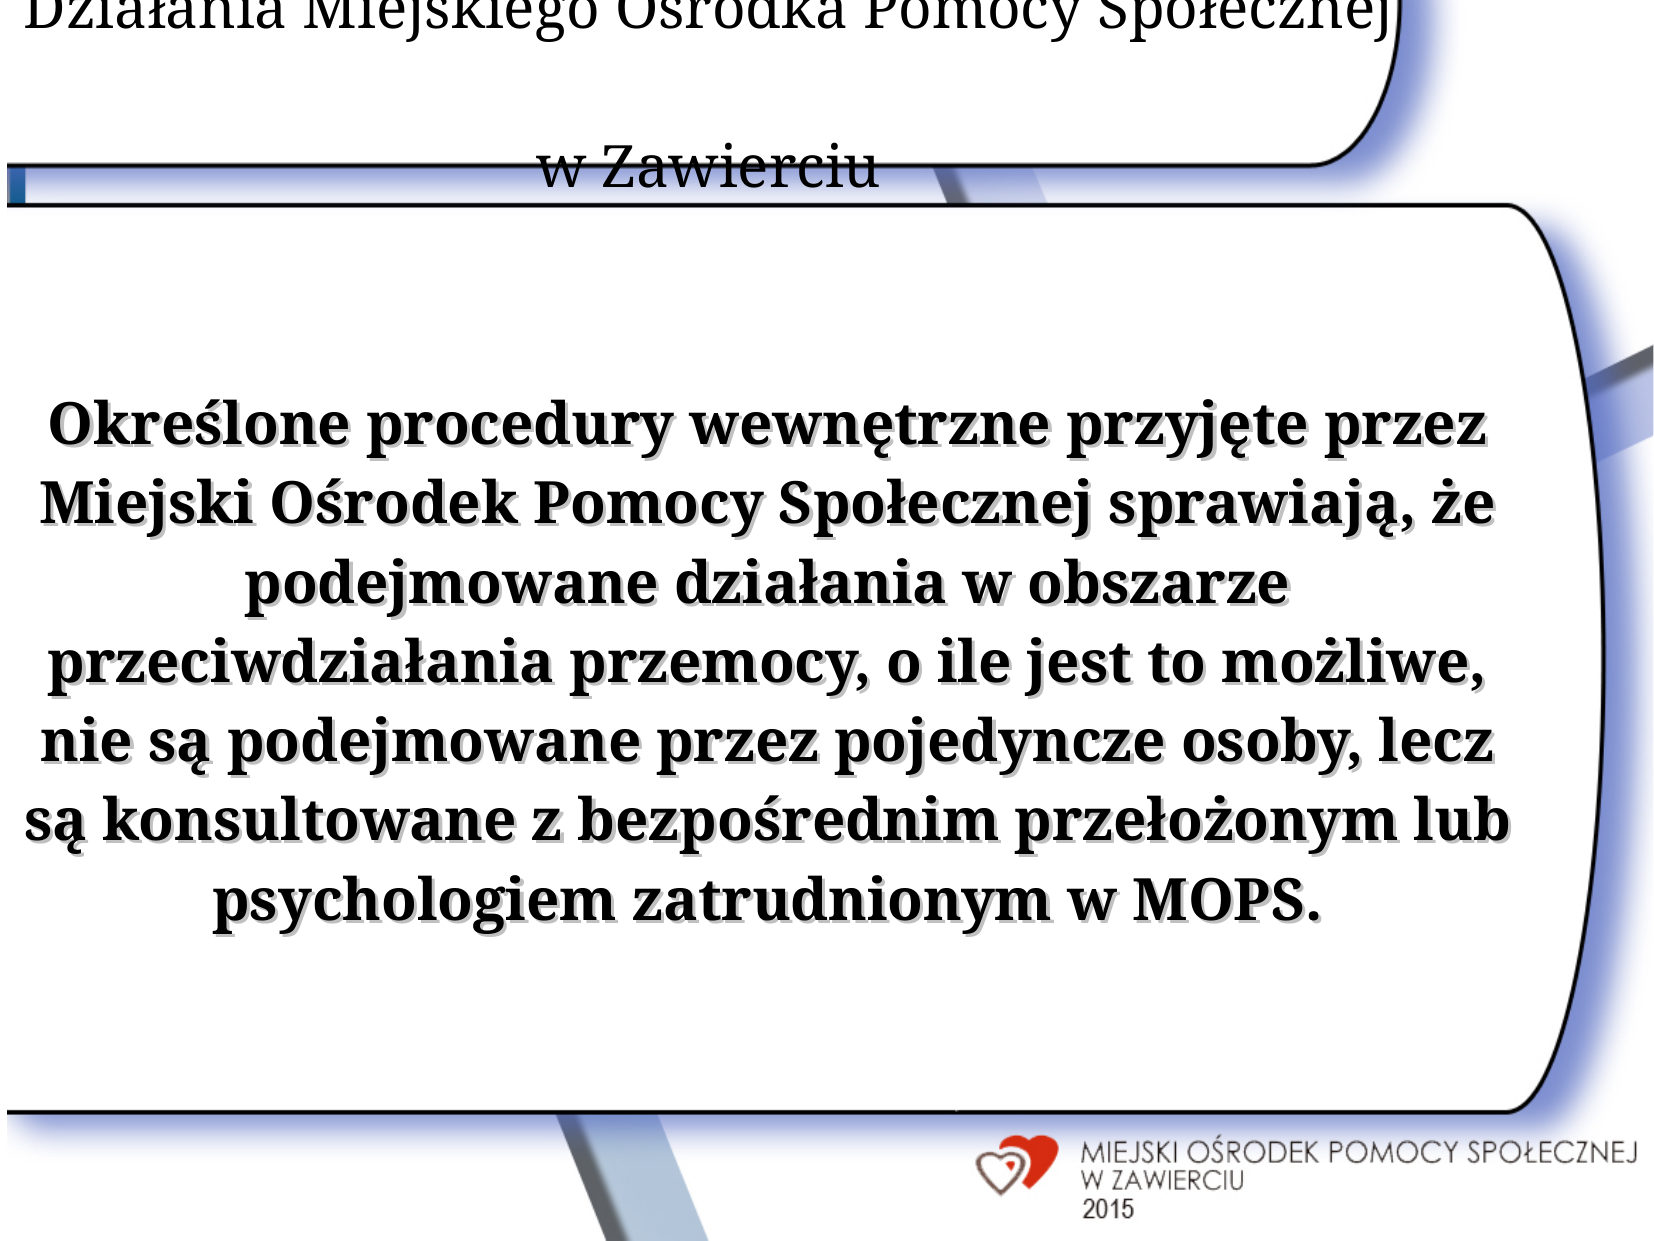

# Działania Miejskiego Ośrodka Pomocy Społecznej w Zawierciu
Określone procedury wewnętrzne przyjęte przez Miejski Ośrodek Pomocy Społecznej sprawiają, że podejmowane działania w obszarze przeciwdziałania przemocy, o ile jest to możliwe, nie są podejmowane przez pojedyncze osoby, lecz są konsultowane z bezpośrednim przełożonym lub psychologiem zatrudnionym w MOPS.